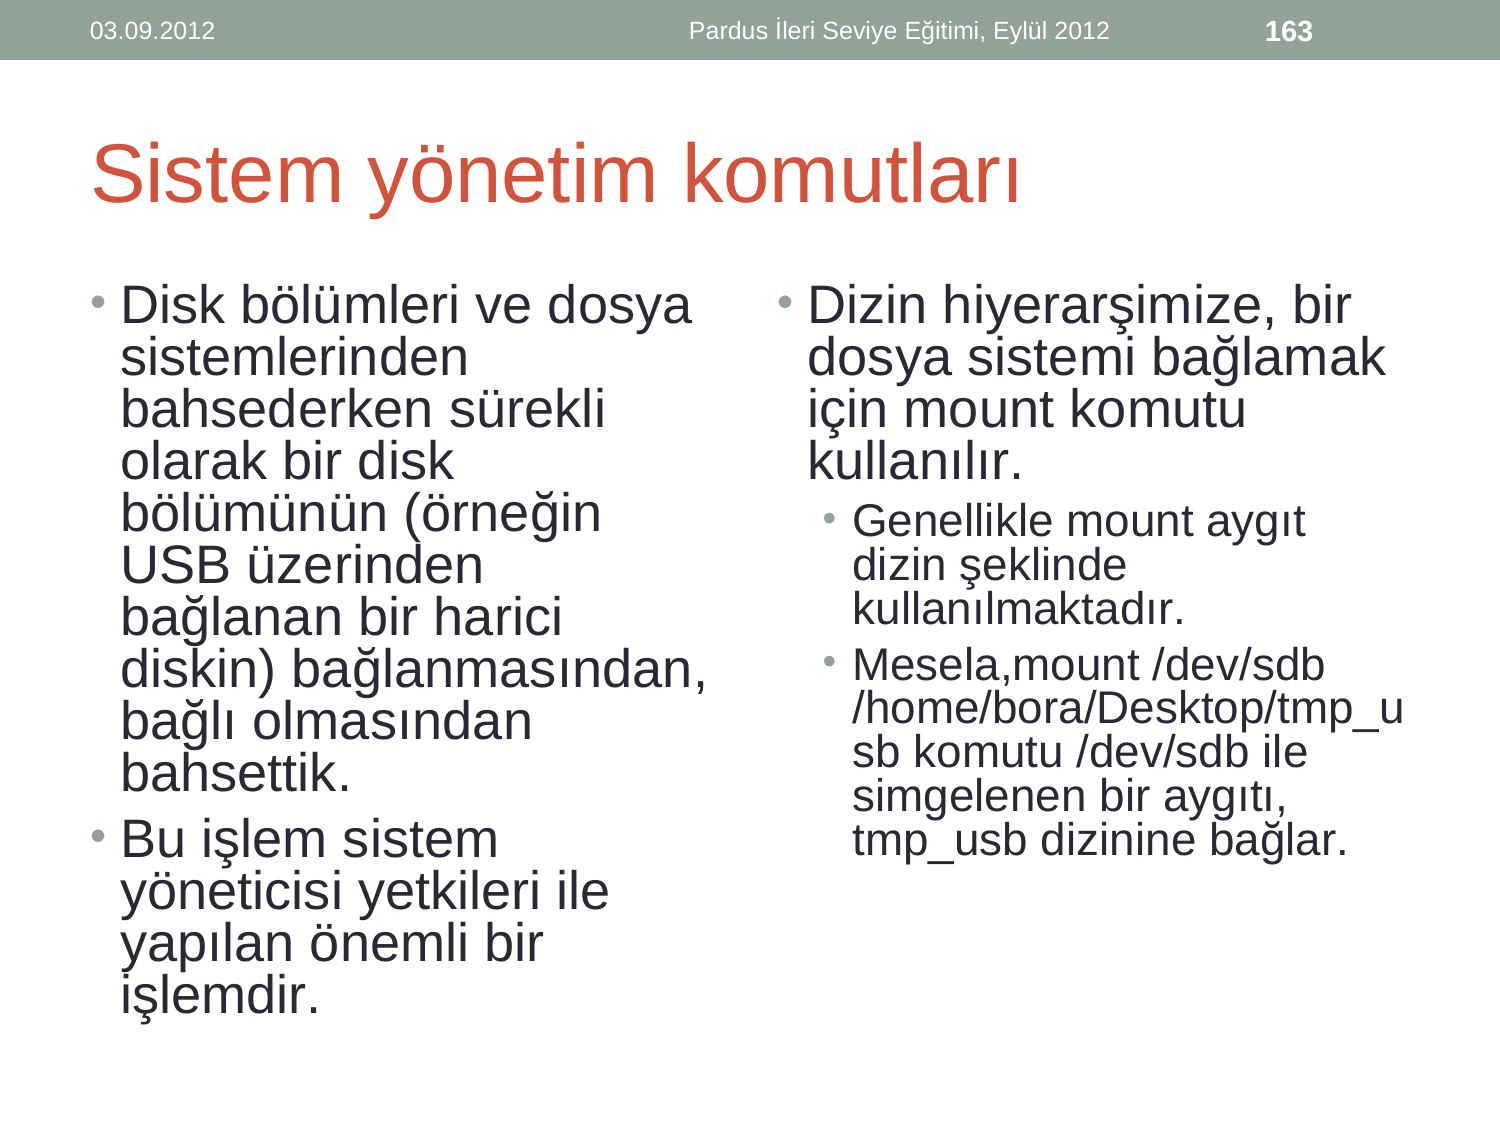

03.09.2012
Pardus İleri Seviye Eğitimi, Eylül 2012
# Sistem yönetim komutları
Disk bölümleri ve dosya sistemlerinden bahsederken sürekli olarak bir disk bölümünün (örneğin USB üzerinden bağlanan bir harici diskin) bağlanmasından, bağlı olmasından bahsettik.
Bu işlem sistem yöneticisi yetkileri ile yapılan önemli bir işlemdir.
Dizin hiyerarşimize, bir dosya sistemi bağlamak için mount komutu kullanılır.
Genellikle mount aygıt dizin şeklinde kullanılmaktadır.
Mesela,mount /dev/sdb /home/bora/Desktop/tmp_usb komutu /dev/sdb ile simgelenen bir aygıtı, tmp_usb dizinine bağlar.